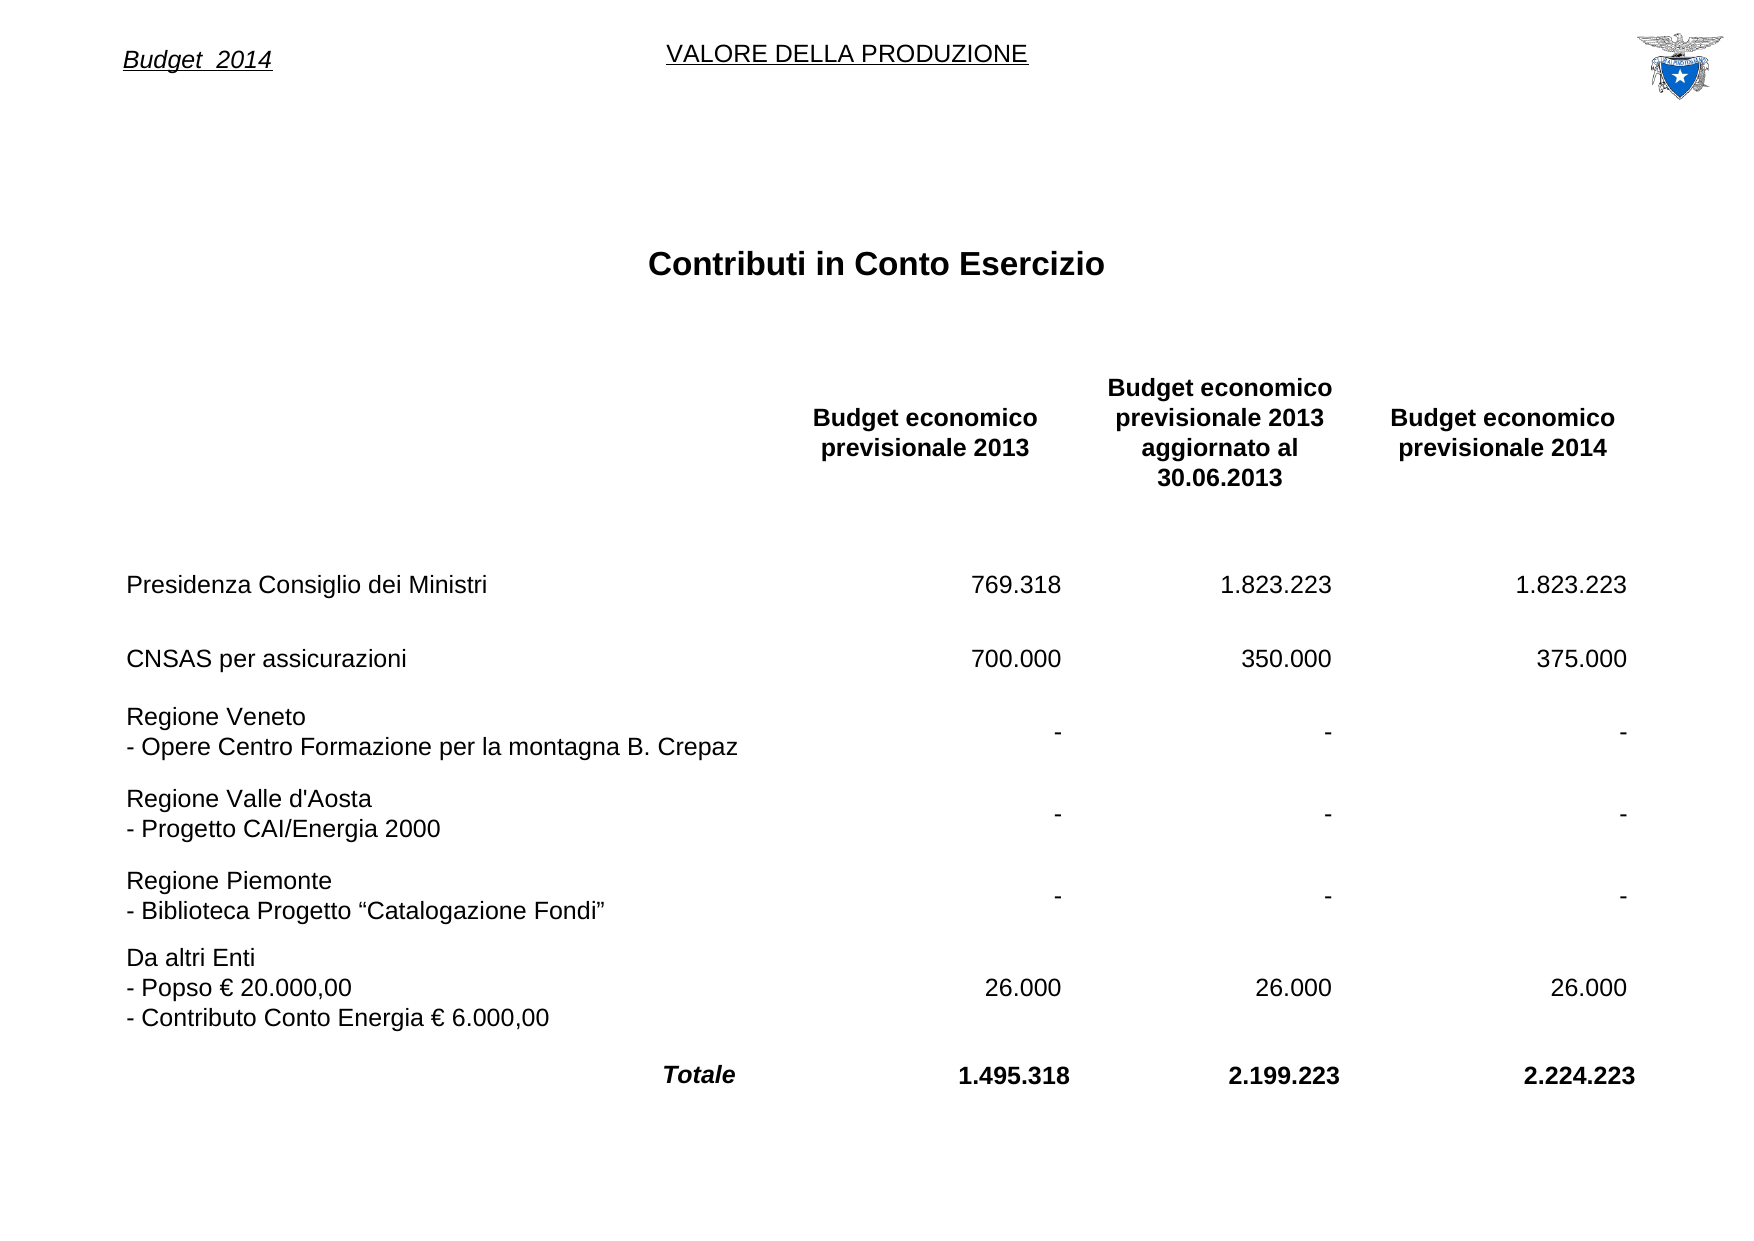

| VALORE DELLA PRODUZIONE |
| --- |
Budget 2014
| Contributi in Conto Esercizio | | | |
| --- | --- | --- | --- |
| | Budget economico previsionale 2013 | Budget economico previsionale 2013 aggiornato al 30.06.2013 | Budget economico previsionale 2014 |
| Presidenza Consiglio dei Ministri | 769.318 | 1.823.223 | 1.823.223 |
| CNSAS per assicurazioni | 700.000 | 350.000 | 375.000 |
| Regione Veneto - Opere Centro Formazione per la montagna B. Crepaz | - | - | - |
| Regione Valle d'Aosta - Progetto CAI/Energia 2000 | - | - | - |
| Regione Piemonte - Biblioteca Progetto “Catalogazione Fondi” | - | - | - |
| Da altri Enti - Popso € 20.000,00 - Contributo Conto Energia € 6.000,00 | 26.000 | 26.000 | 26.000 |
| Totale | 1.495.318 | 2.199.223 | 2.224.223 |